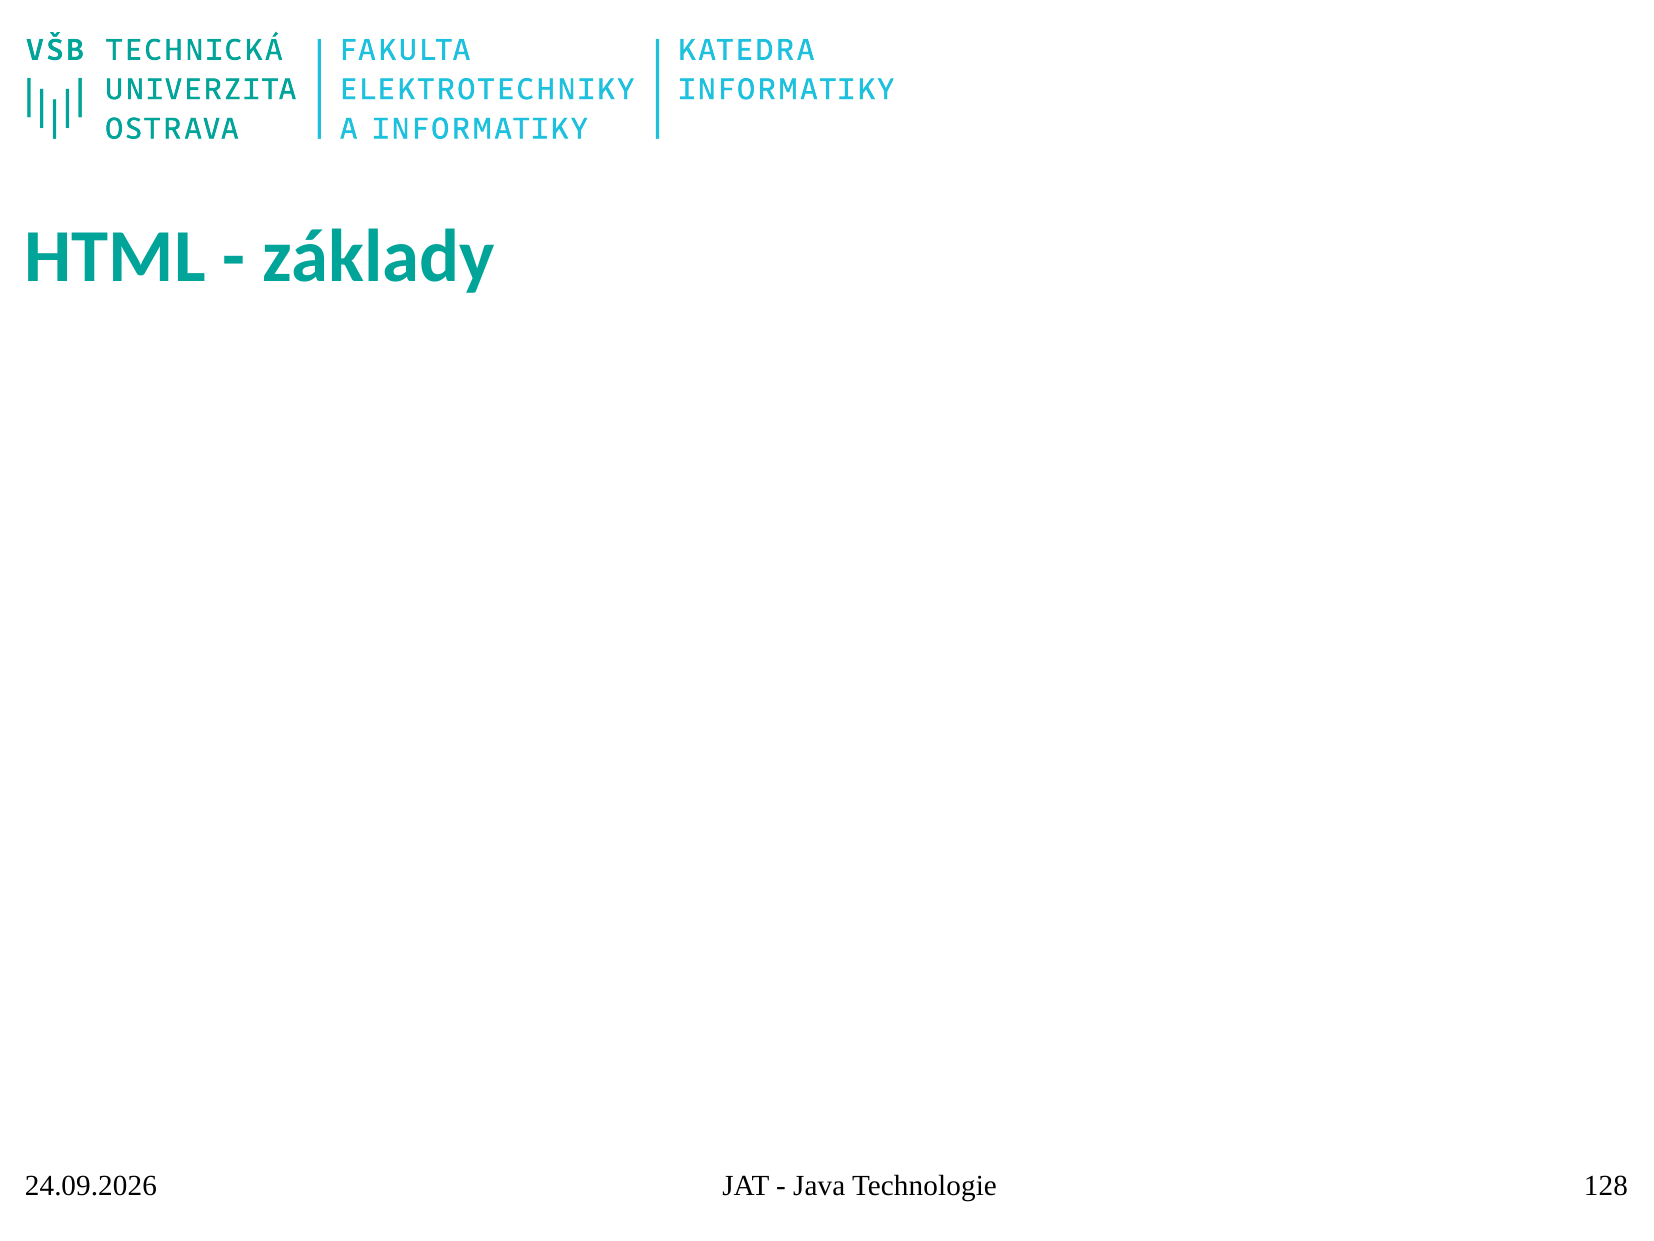

# HTML - základy
JAT - Java Technologie
128